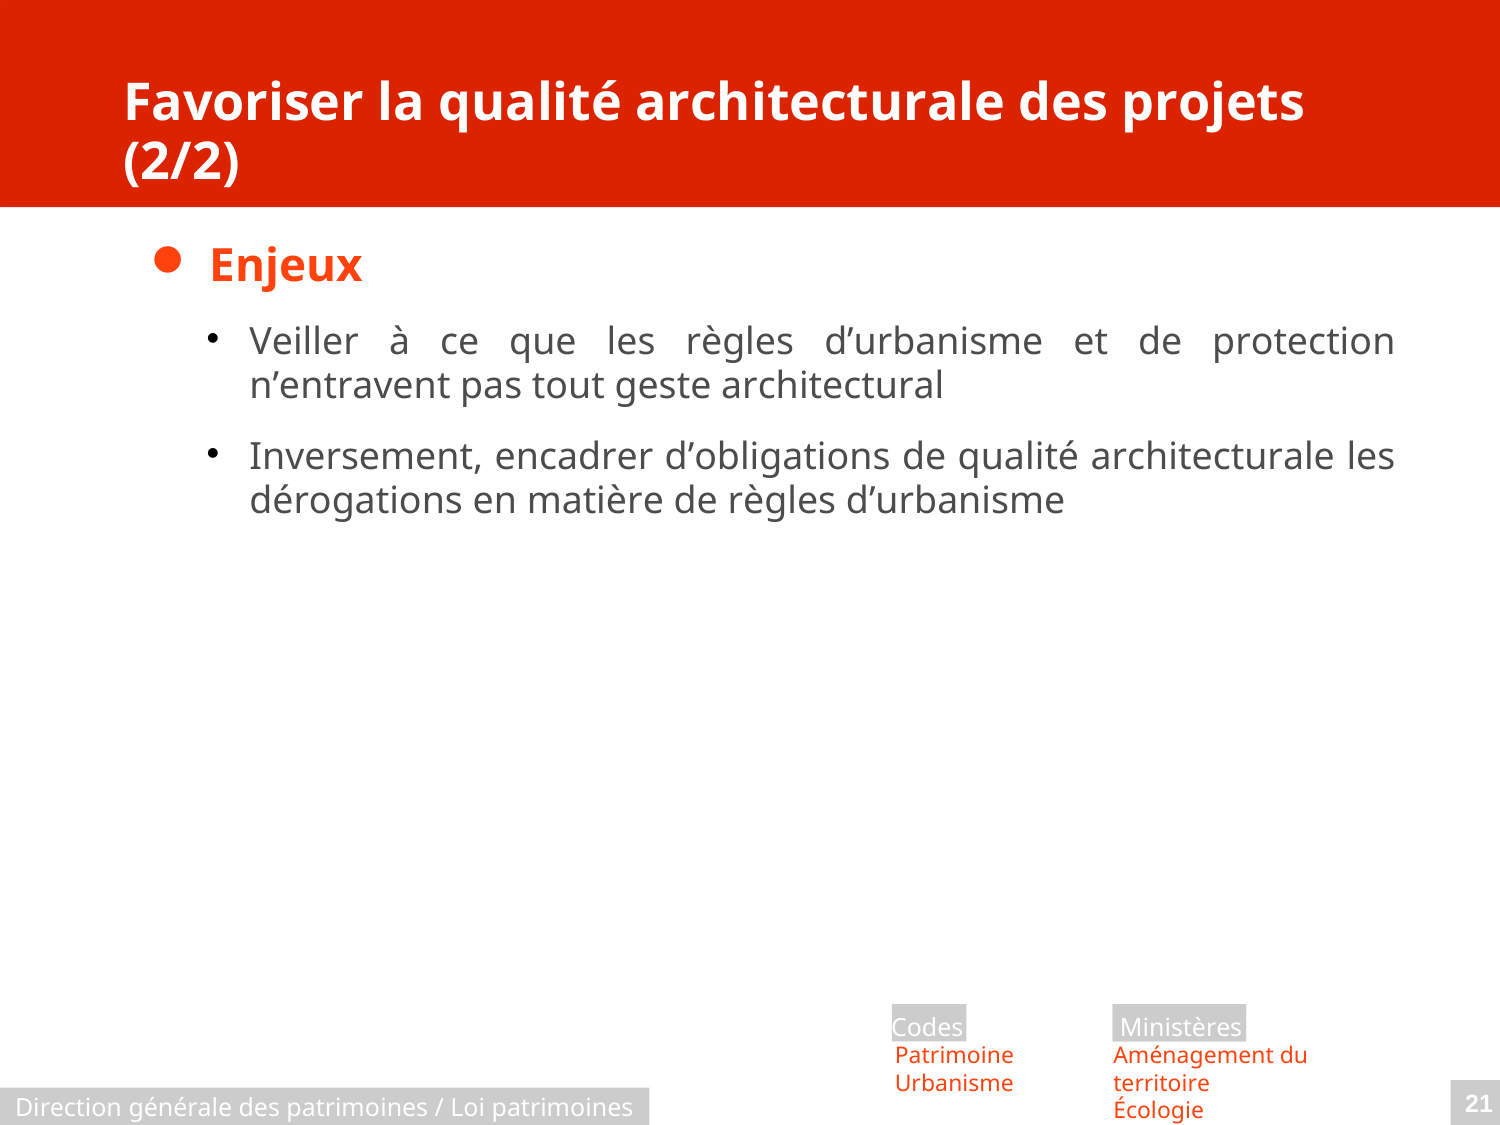

Favoriser la qualité architecturale des projets (2/2)
# Enjeux
Veiller à ce que les règles d’urbanisme et de protection n’entravent pas tout geste architectural
Inversement, encadrer d’obligations de qualité architecturale les dérogations en matière de règles d’urbanisme
Codes
Ministères
Ministères
Patrimoine
Urbanisme
Aménagement du territoire
Écologie
Urbanisme